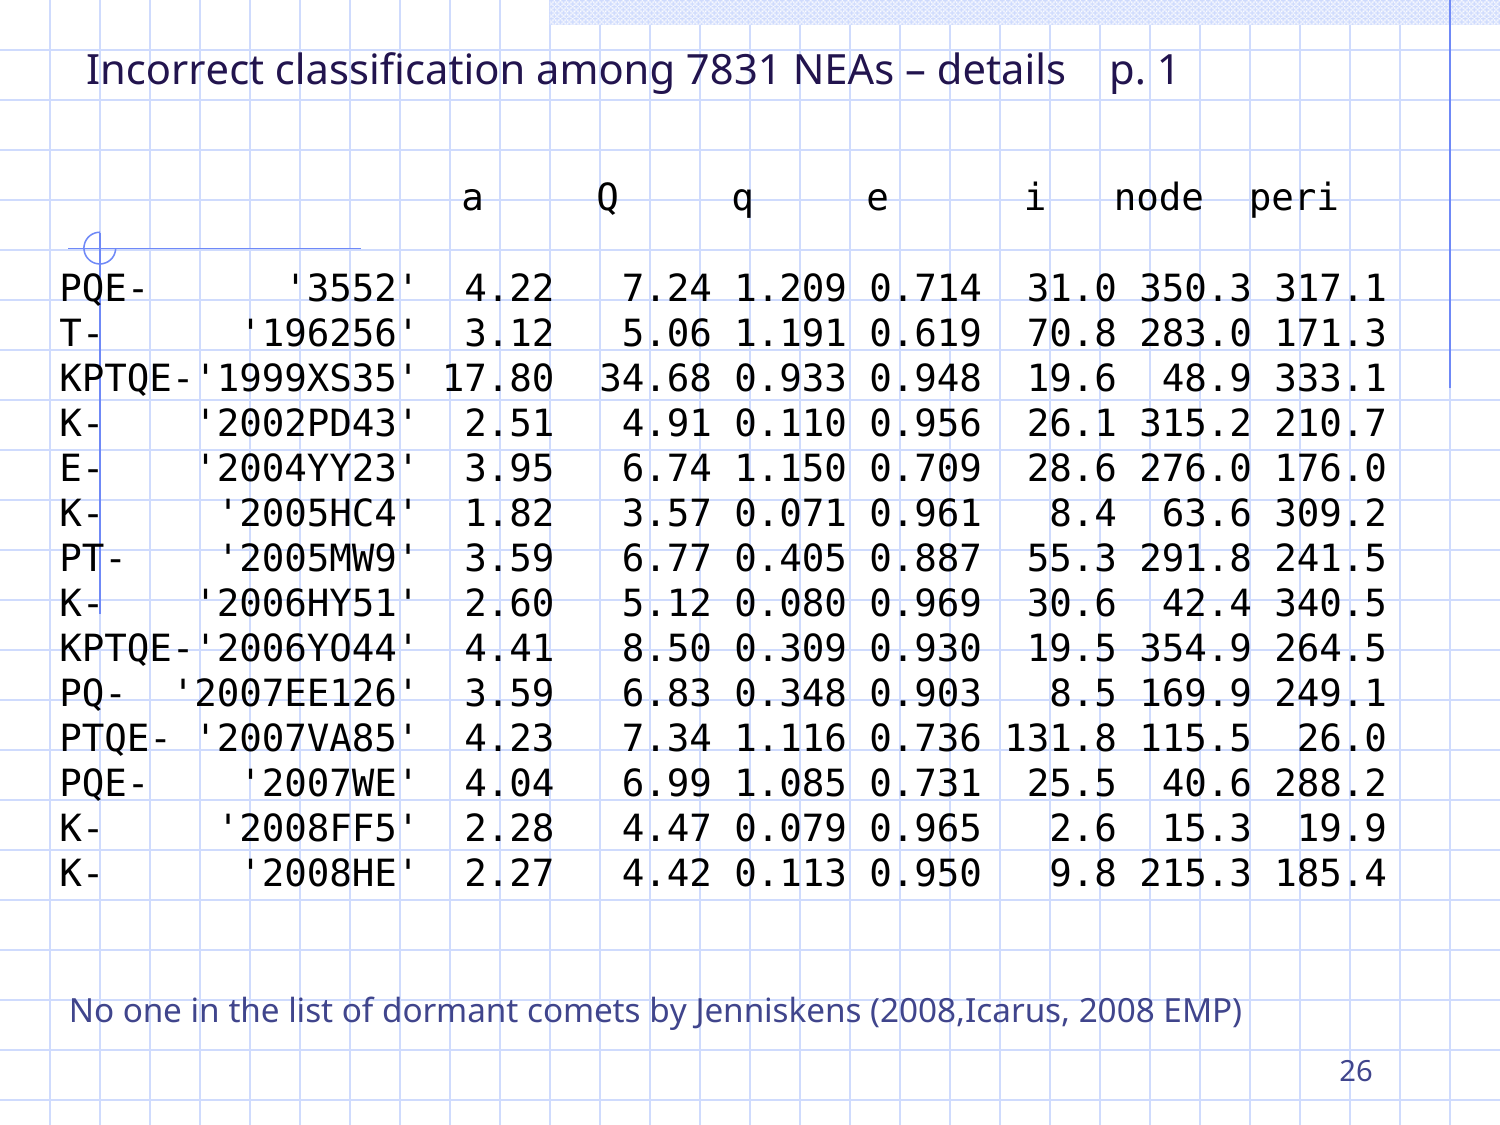

Incorrect classification among 7831 NEAs – details p. 1
 a Q q e i node peri
PQE- '3552' 4.22 7.24 1.209 0.714 31.0 350.3 317.1
T- '196256' 3.12 5.06 1.191 0.619 70.8 283.0 171.3
KPTQE-'1999XS35' 17.80 34.68 0.933 0.948 19.6 48.9 333.1
K- '2002PD43' 2.51 4.91 0.110 0.956 26.1 315.2 210.7
E- '2004YY23' 3.95 6.74 1.150 0.709 28.6 276.0 176.0
K- '2005HC4' 1.82 3.57 0.071 0.961 8.4 63.6 309.2
PT- '2005MW9' 3.59 6.77 0.405 0.887 55.3 291.8 241.5
K- '2006HY51' 2.60 5.12 0.080 0.969 30.6 42.4 340.5
KPTQE-'2006YO44' 4.41 8.50 0.309 0.930 19.5 354.9 264.5
PQ- '2007EE126' 3.59 6.83 0.348 0.903 8.5 169.9 249.1
PTQE- '2007VA85' 4.23 7.34 1.116 0.736 131.8 115.5 26.0
PQE- '2007WE' 4.04 6.99 1.085 0.731 25.5 40.6 288.2
K- '2008FF5' 2.28 4.47 0.079 0.965 2.6 15.3 19.9
K- '2008HE' 2.27 4.42 0.113 0.950 9.8 215.3 185.4
No one in the list of dormant comets by Jenniskens (2008,Icarus, 2008 EMP)
26